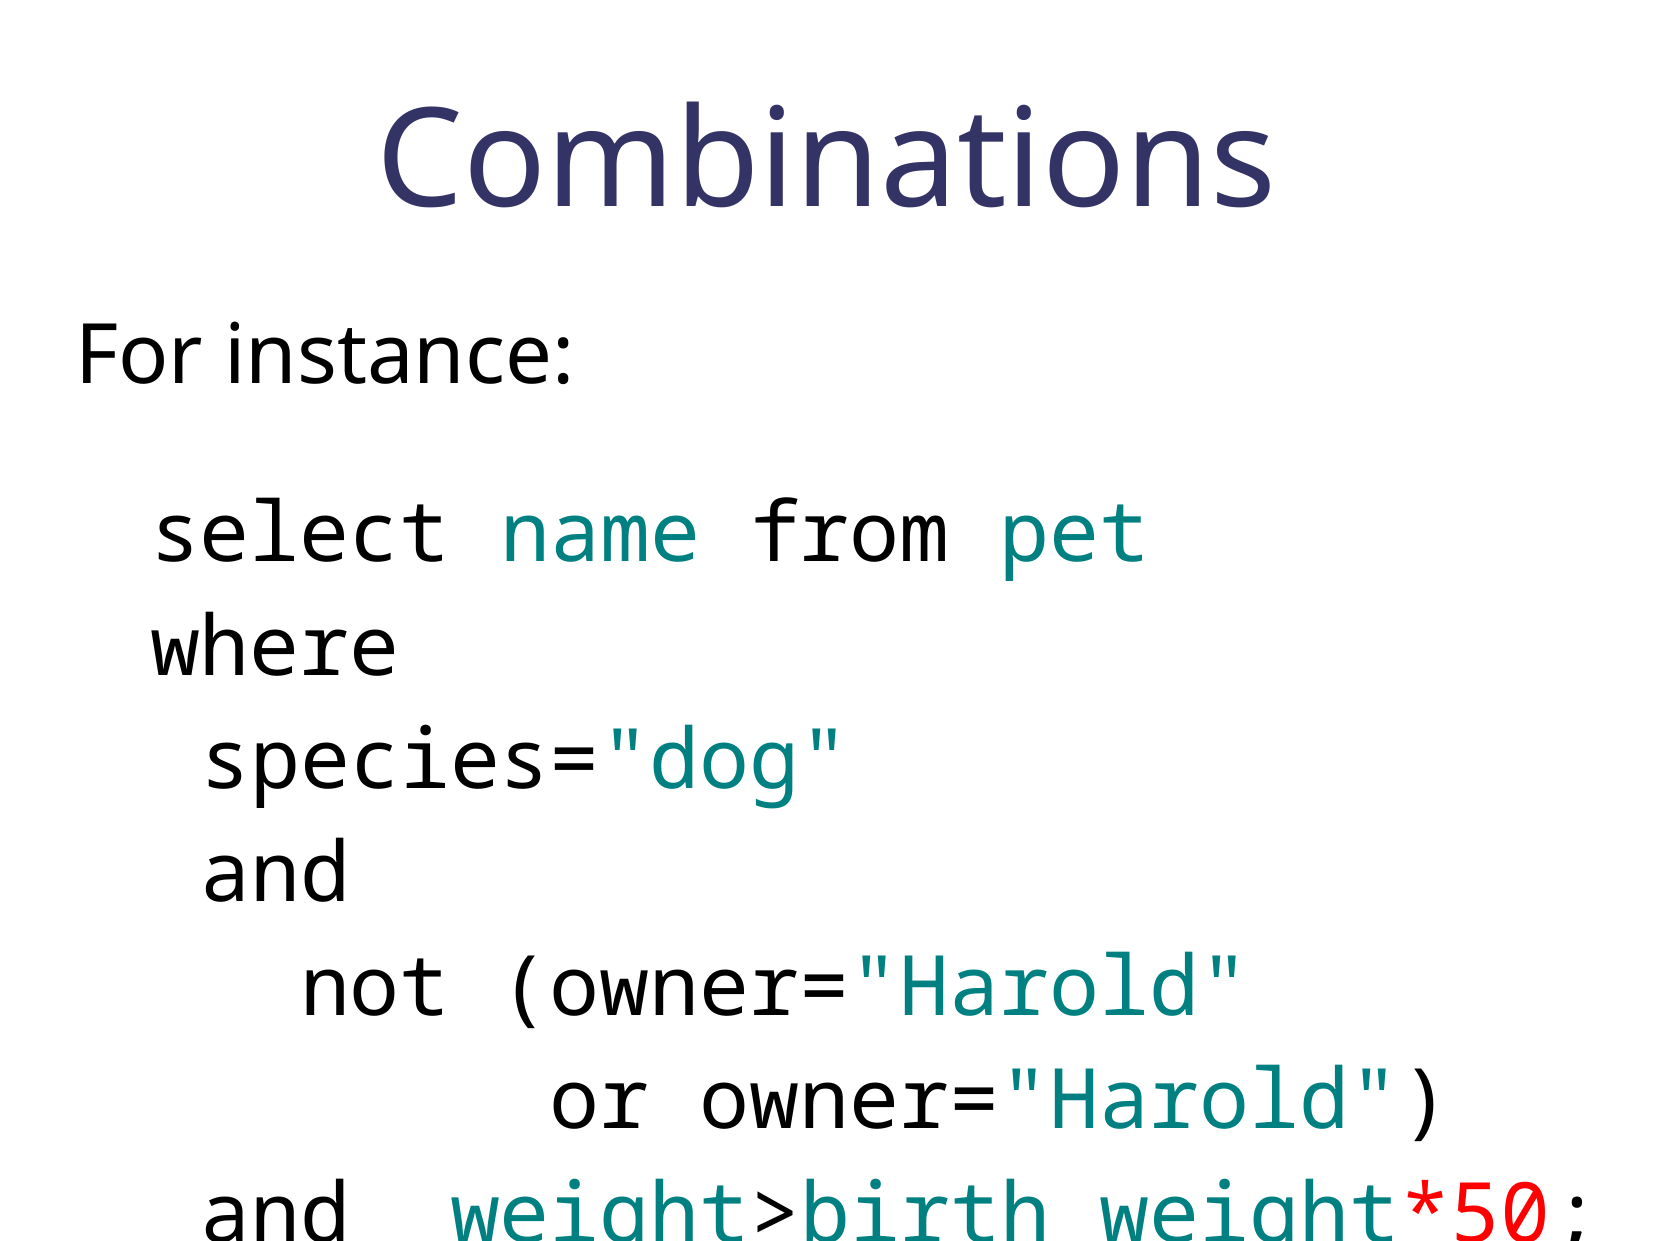

# Combinations
For instance:
select name from pet
where
 species="dog"
 and
 not (owner="Harold"
 or owner="Harold")
 and weight>birth_weight*50;